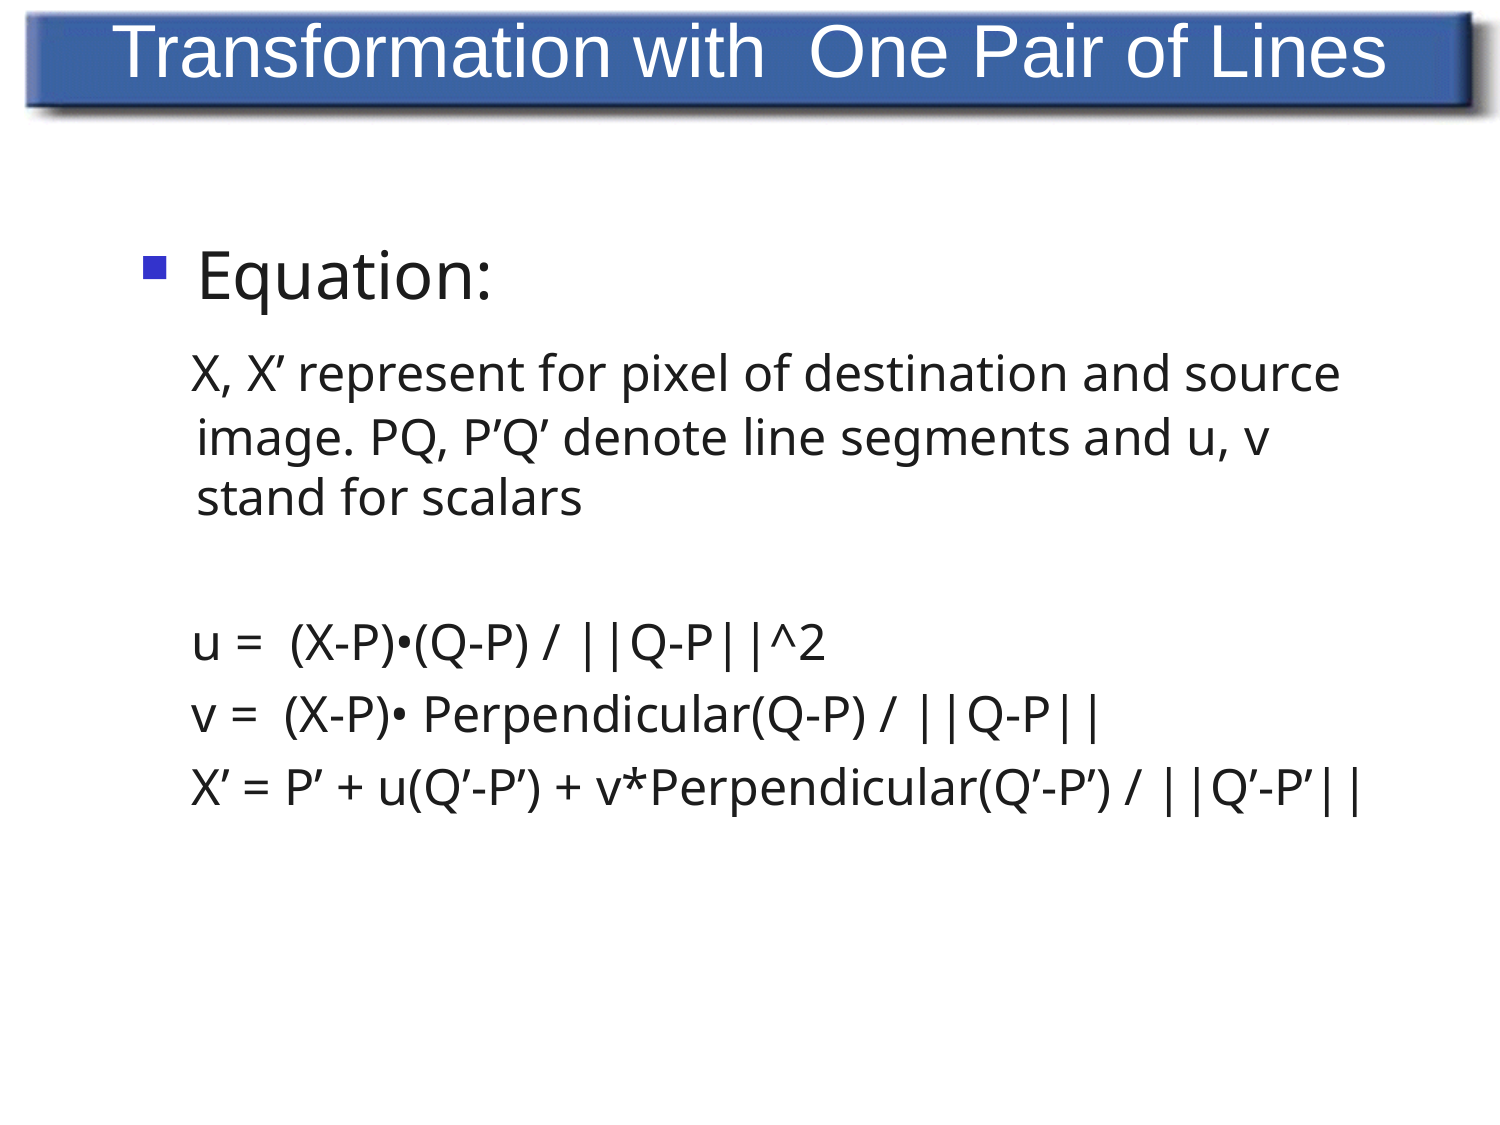

Transformation with One Pair of Lines
# Equation:
 X, X’ represent for pixel of destination and source image. PQ, P’Q’ denote line segments and u, v stand for scalars
 u = (X-P)•(Q-P) / ||Q-P||^2
 v = (X-P)• Perpendicular(Q-P) / ||Q-P||
 X’ = P’ + u(Q’-P’) + v*Perpendicular(Q’-P’) / ||Q’-P’||